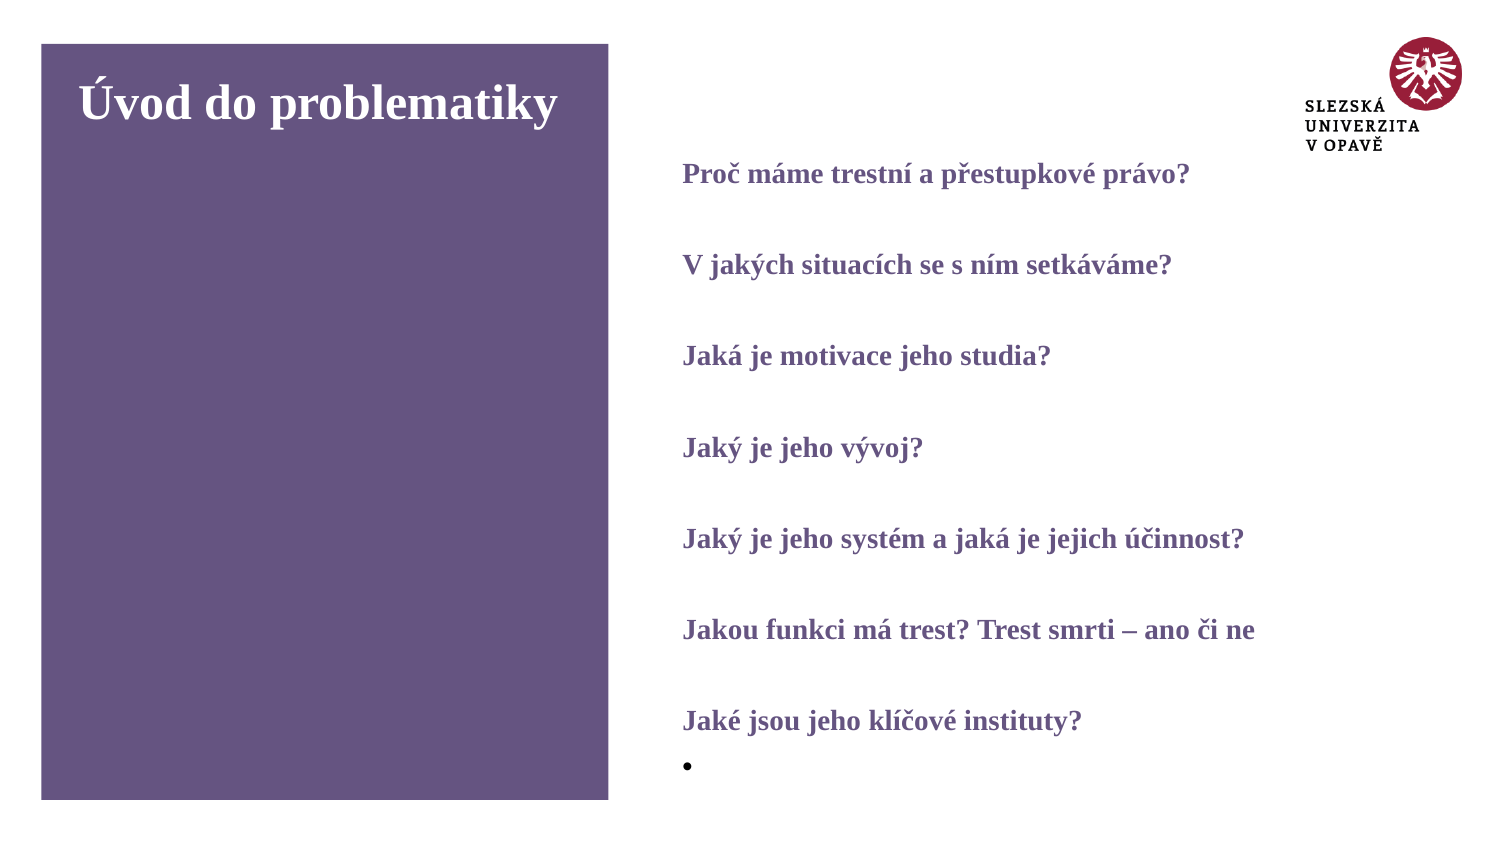

Úvod do problematiky
Proč máme trestní a přestupkové právo?
V jakých situacích se s ním setkáváme?
Jaká je motivace jeho studia?
Jaký je jeho vývoj?
Jaký je jeho systém a jaká je jejich účinnost?
Jakou funkci má trest? Trest smrti – ano či ne
Jaké jsou jeho klíčové instituty?